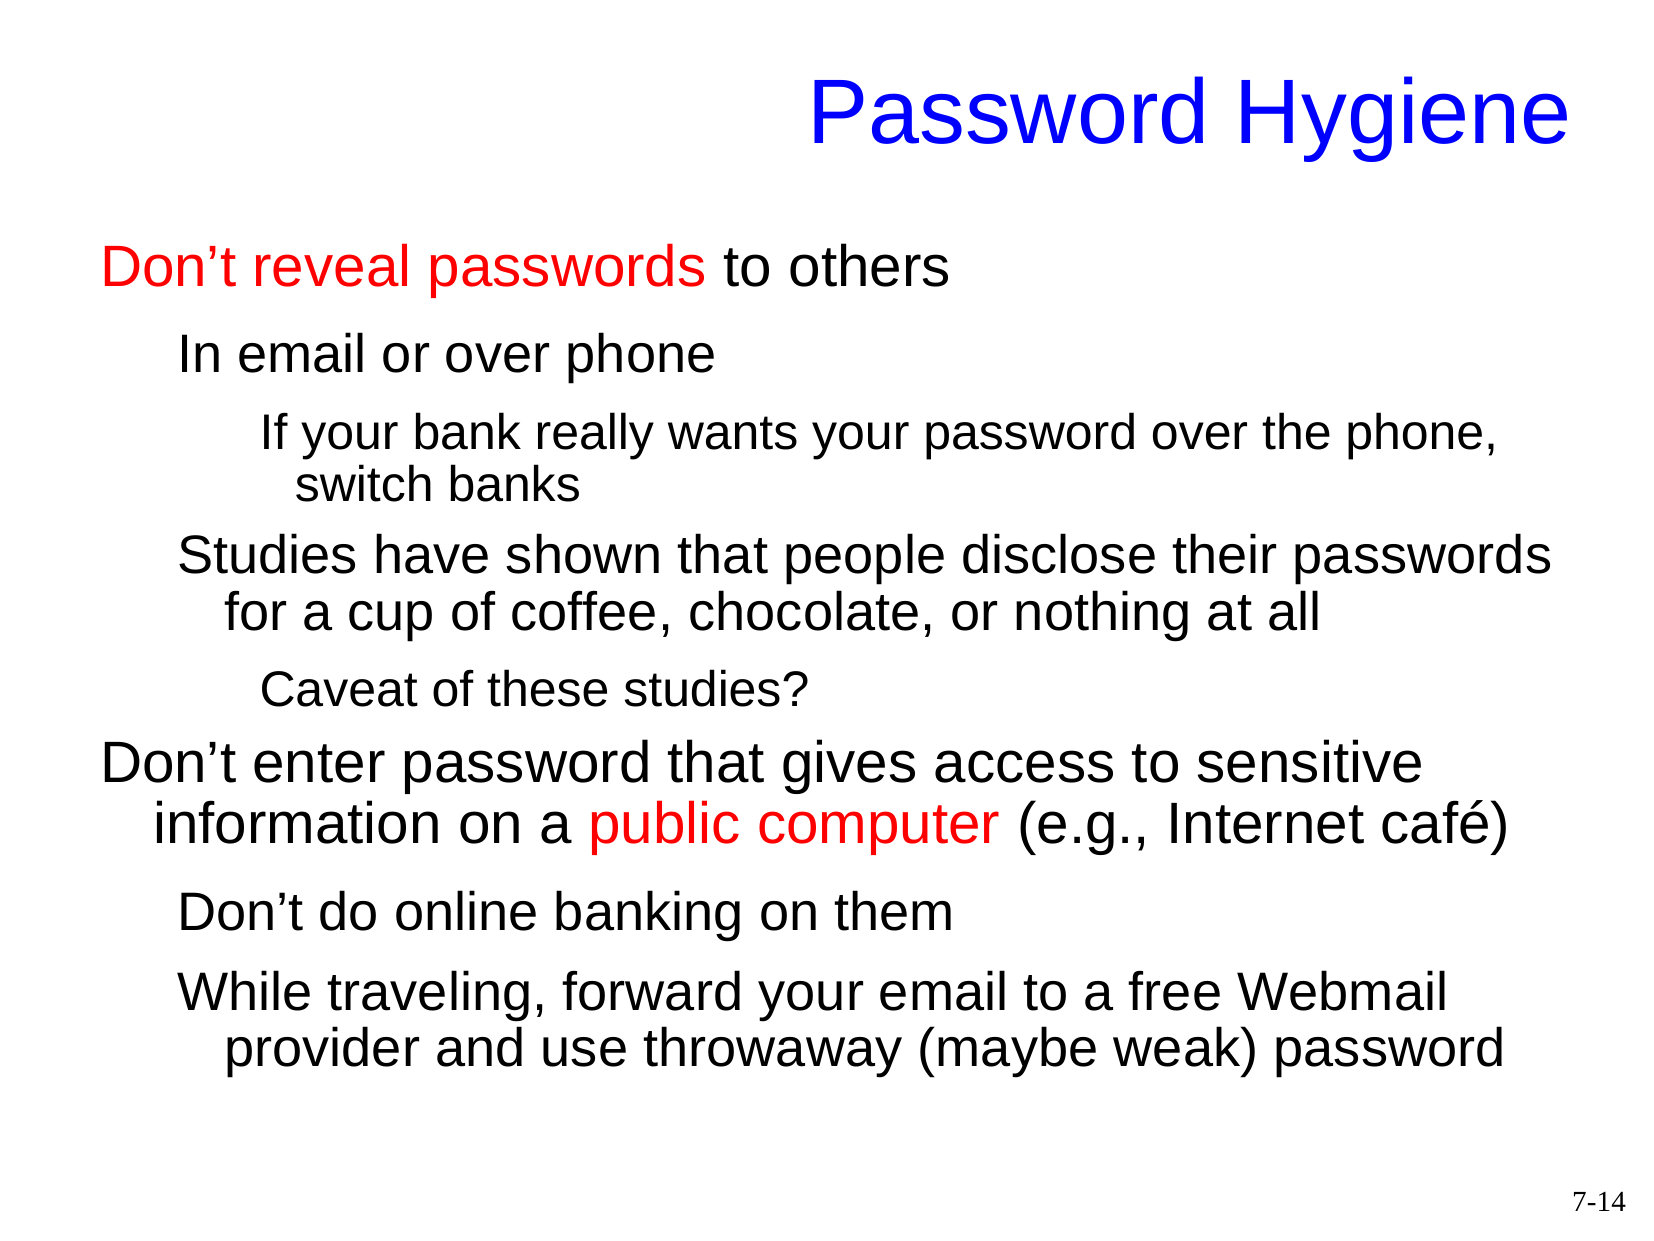

# Password Hygiene
Don’t reveal passwords to others
In email or over phone
If your bank really wants your password over the phone, switch banks
Studies have shown that people disclose their passwords for a cup of coffee, chocolate, or nothing at all
Caveat of these studies?
Don’t enter password that gives access to sensitive information on a public computer (e.g., Internet café)
Don’t do online banking on them
While traveling, forward your email to a free Webmail provider and use throwaway (maybe weak) password